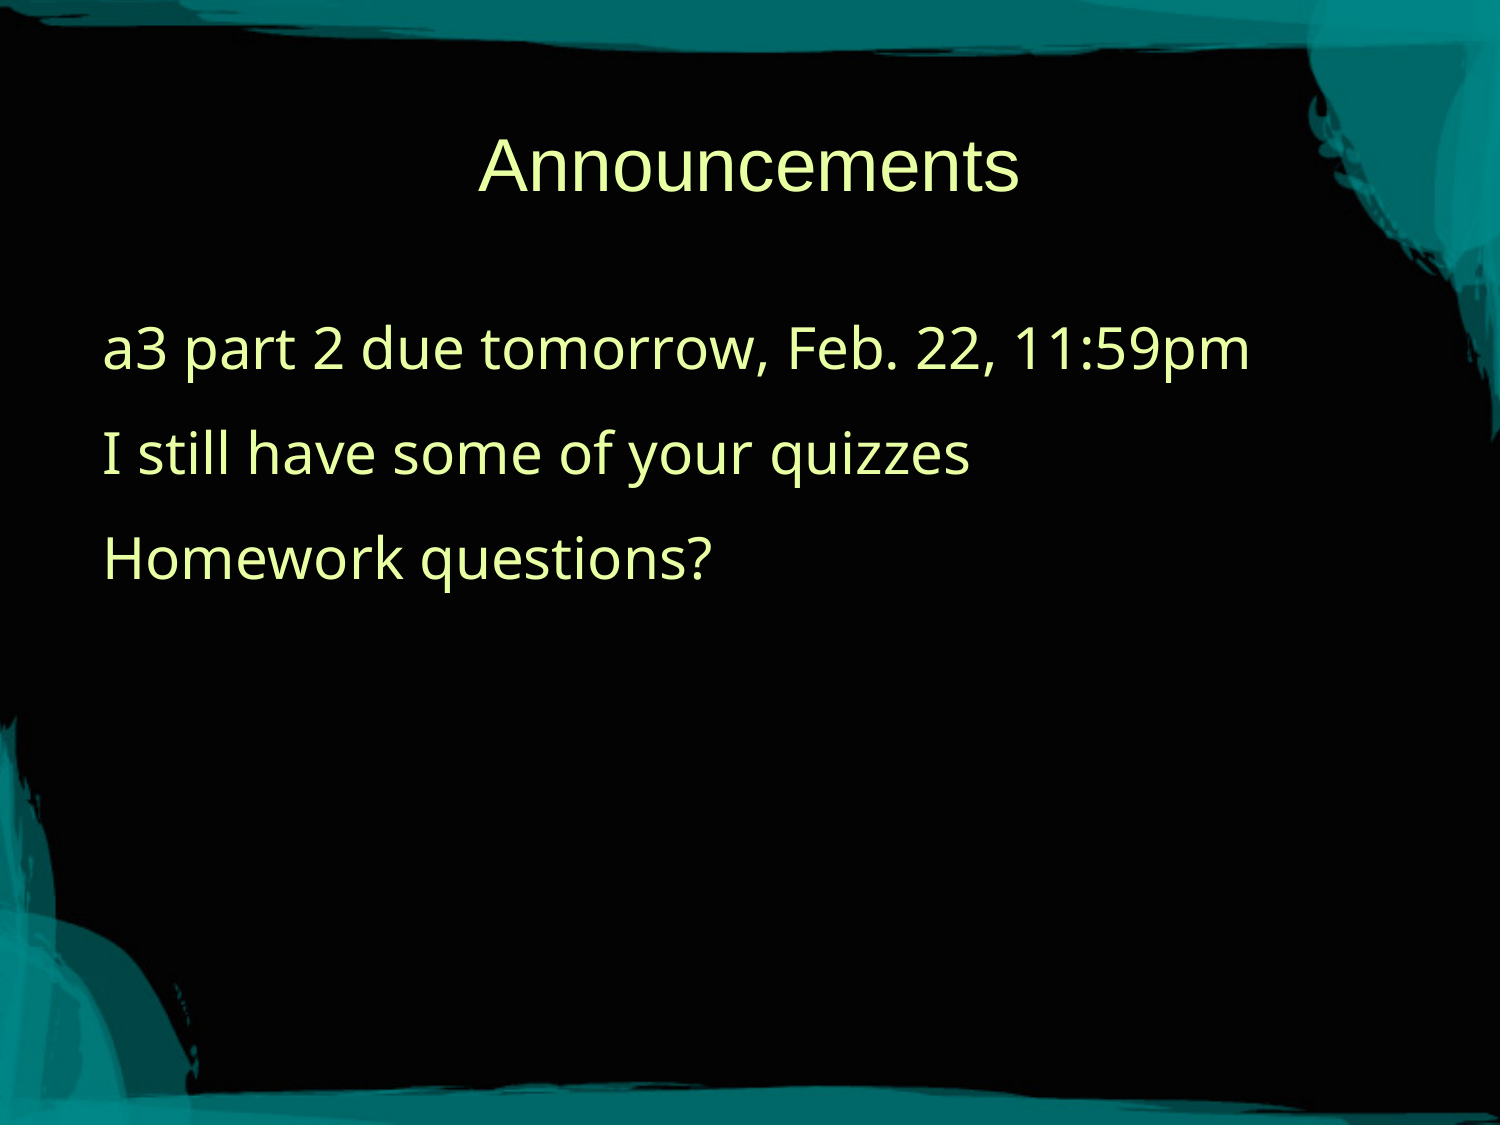

# Announcements
a3 part 2 due tomorrow, Feb. 22, 11:59pm
I still have some of your quizzes
Homework questions?